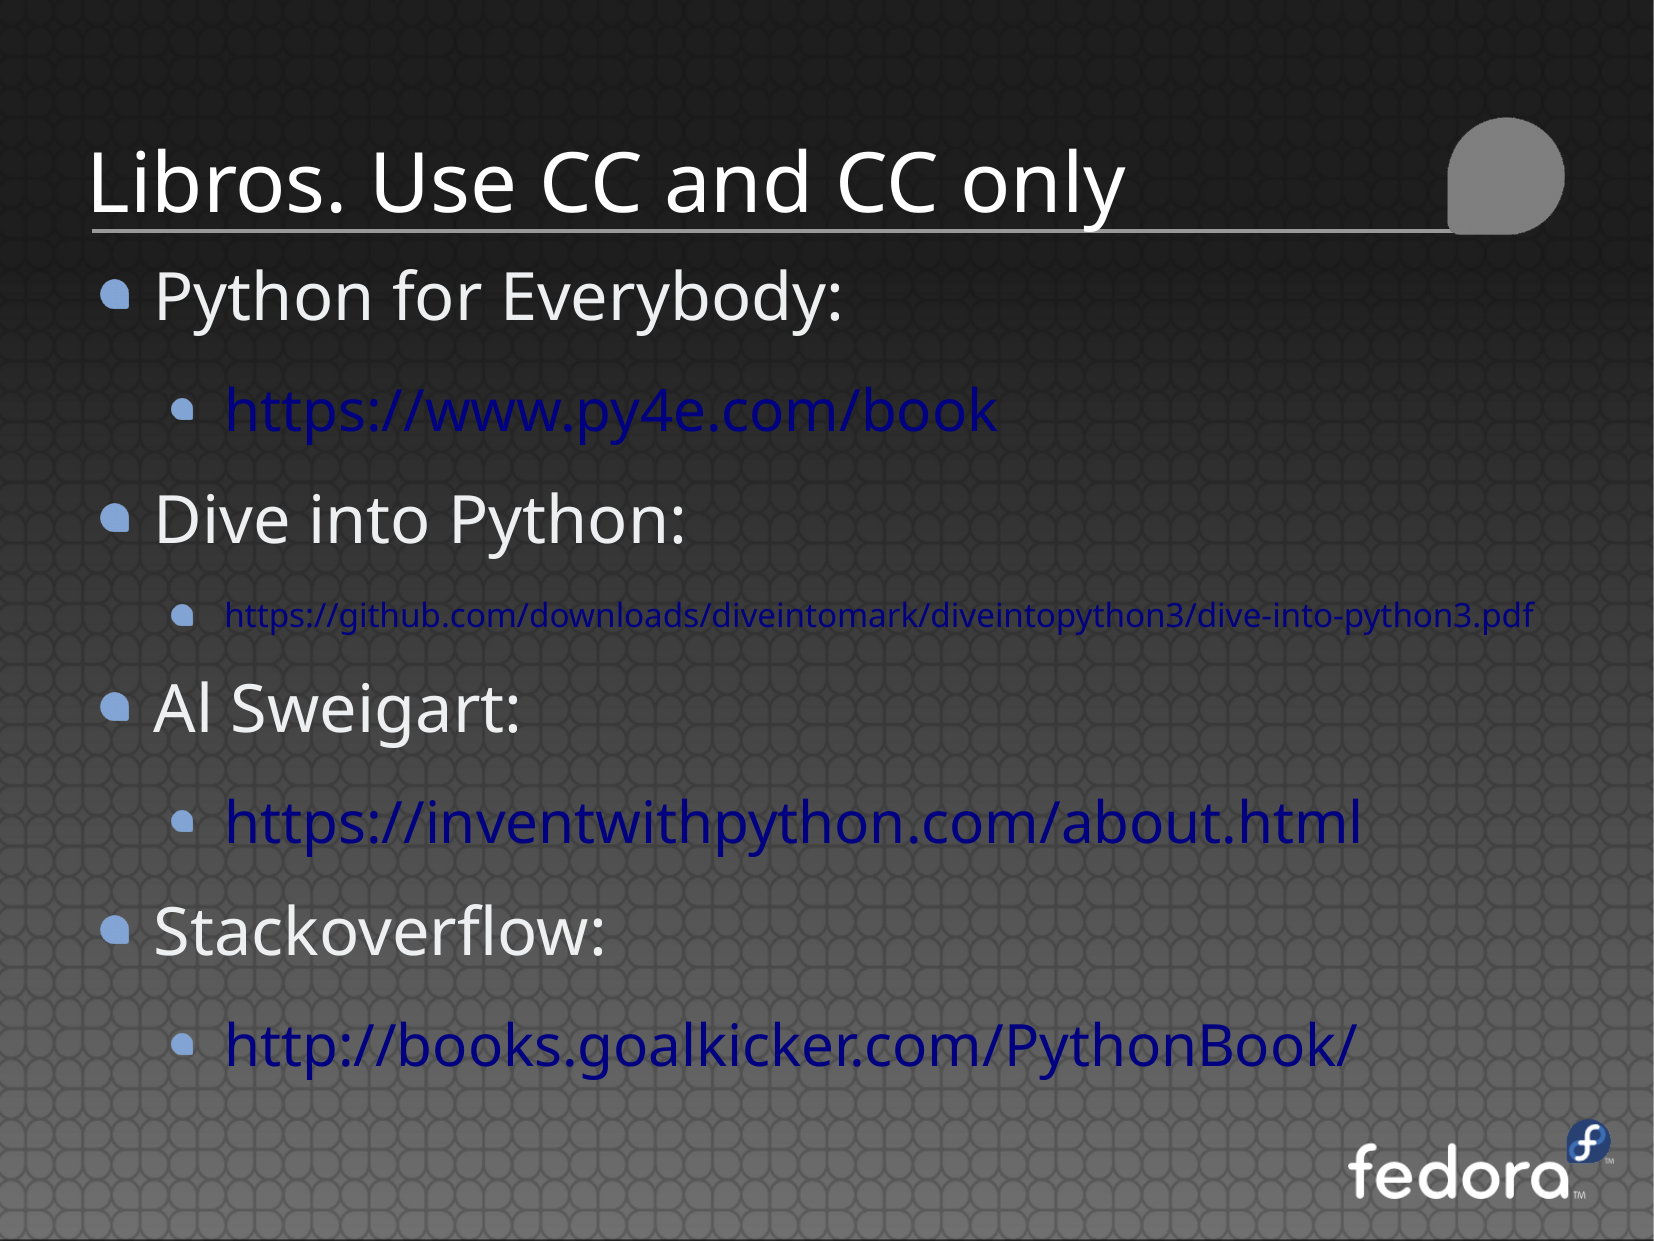

# Libros. Use CC and CC only
Python for Everybody:
https://www.py4e.com/book
Dive into Python:
https://github.com/downloads/diveintomark/diveintopython3/dive-into-python3.pdf
Al Sweigart:
https://inventwithpython.com/about.html
Stackoverflow:
http://books.goalkicker.com/PythonBook/